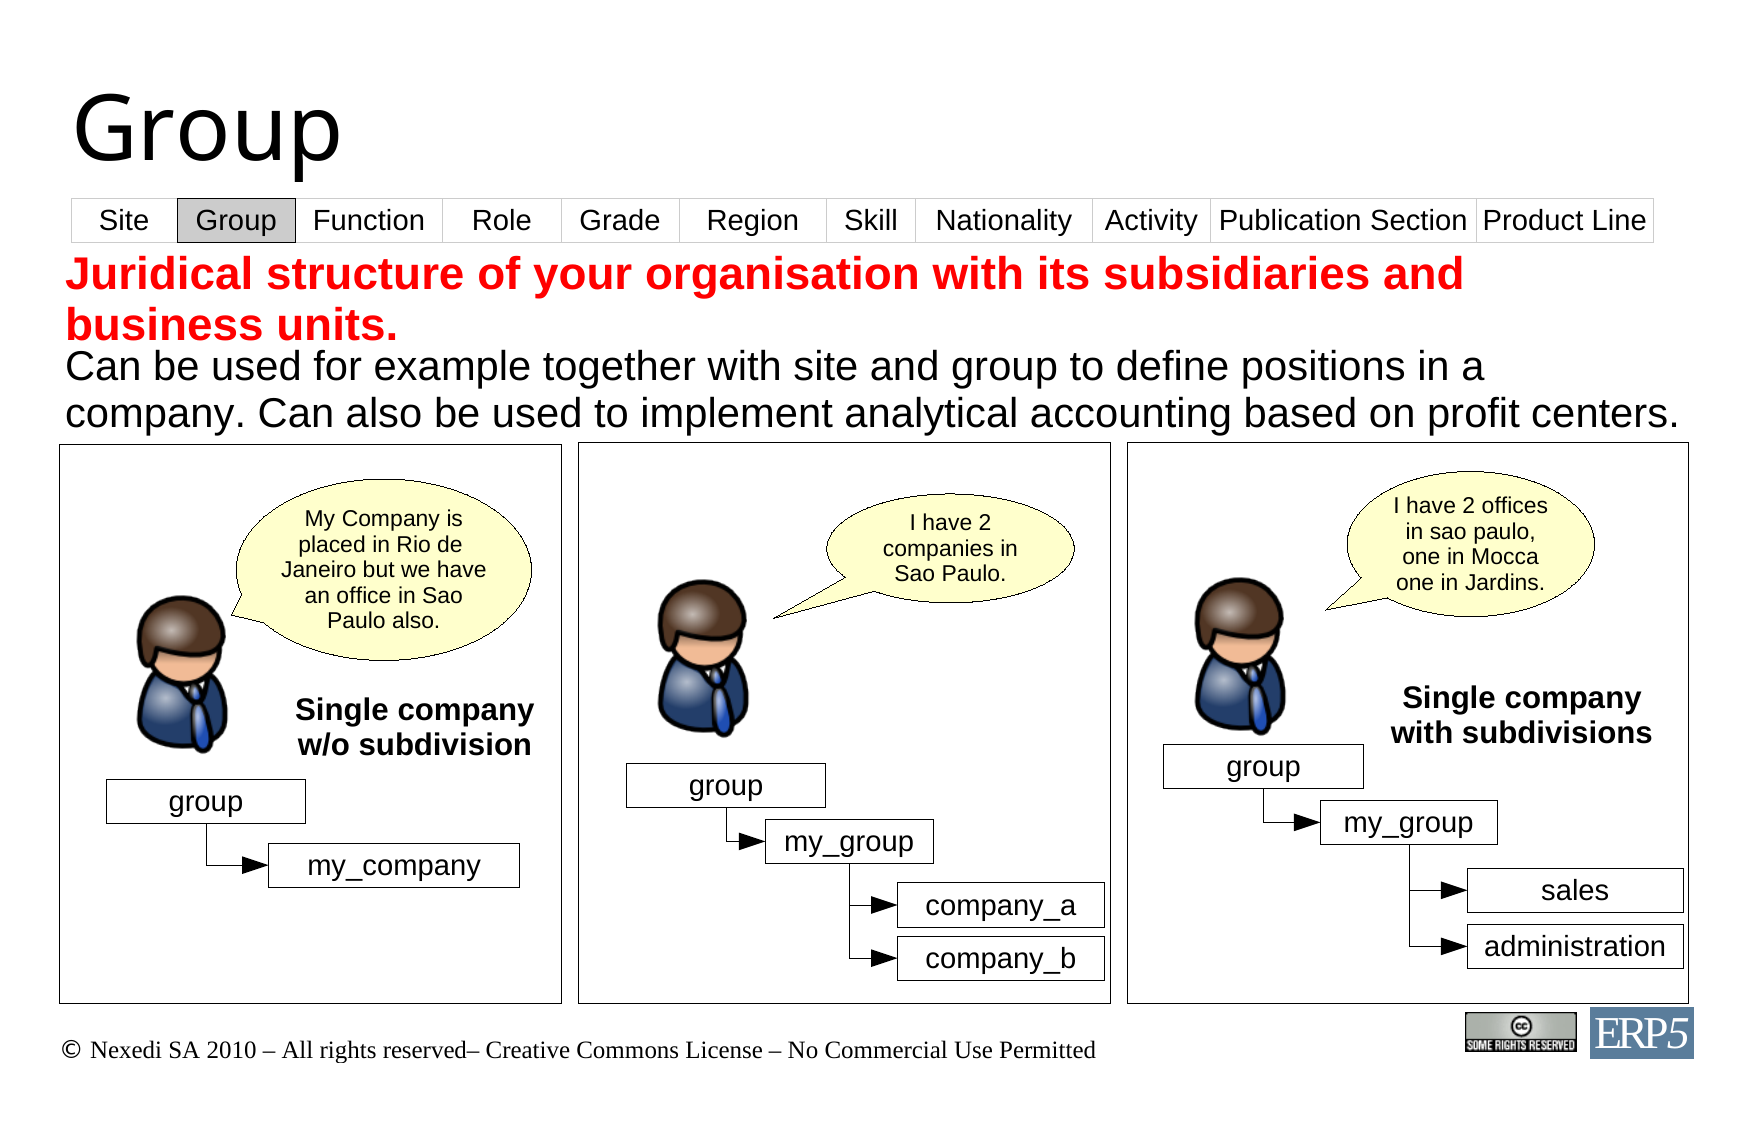

# Group
Site
Group
Function
Role
Grade
Region
Skill
Nationality
Activity
Publication Section
Product Line
Juridical structure of your organisation with its subsidiaries and business units.
Can be used for example together with site and group to define positions in a
company. Can also be used to implement analytical accounting based on profit centers.
I have 2 offices in sao paulo, one in Mocca one in Jardins.
My Company is placed in Rio de Janeiro but we have an office in Sao Paulo also.
I have 2 companies in Sao Paulo.
Single company
with subdivisions
Single company
w/o subdivision
group
group
group
my_group
my_group
my_company
sales
company_a
administration
company_b